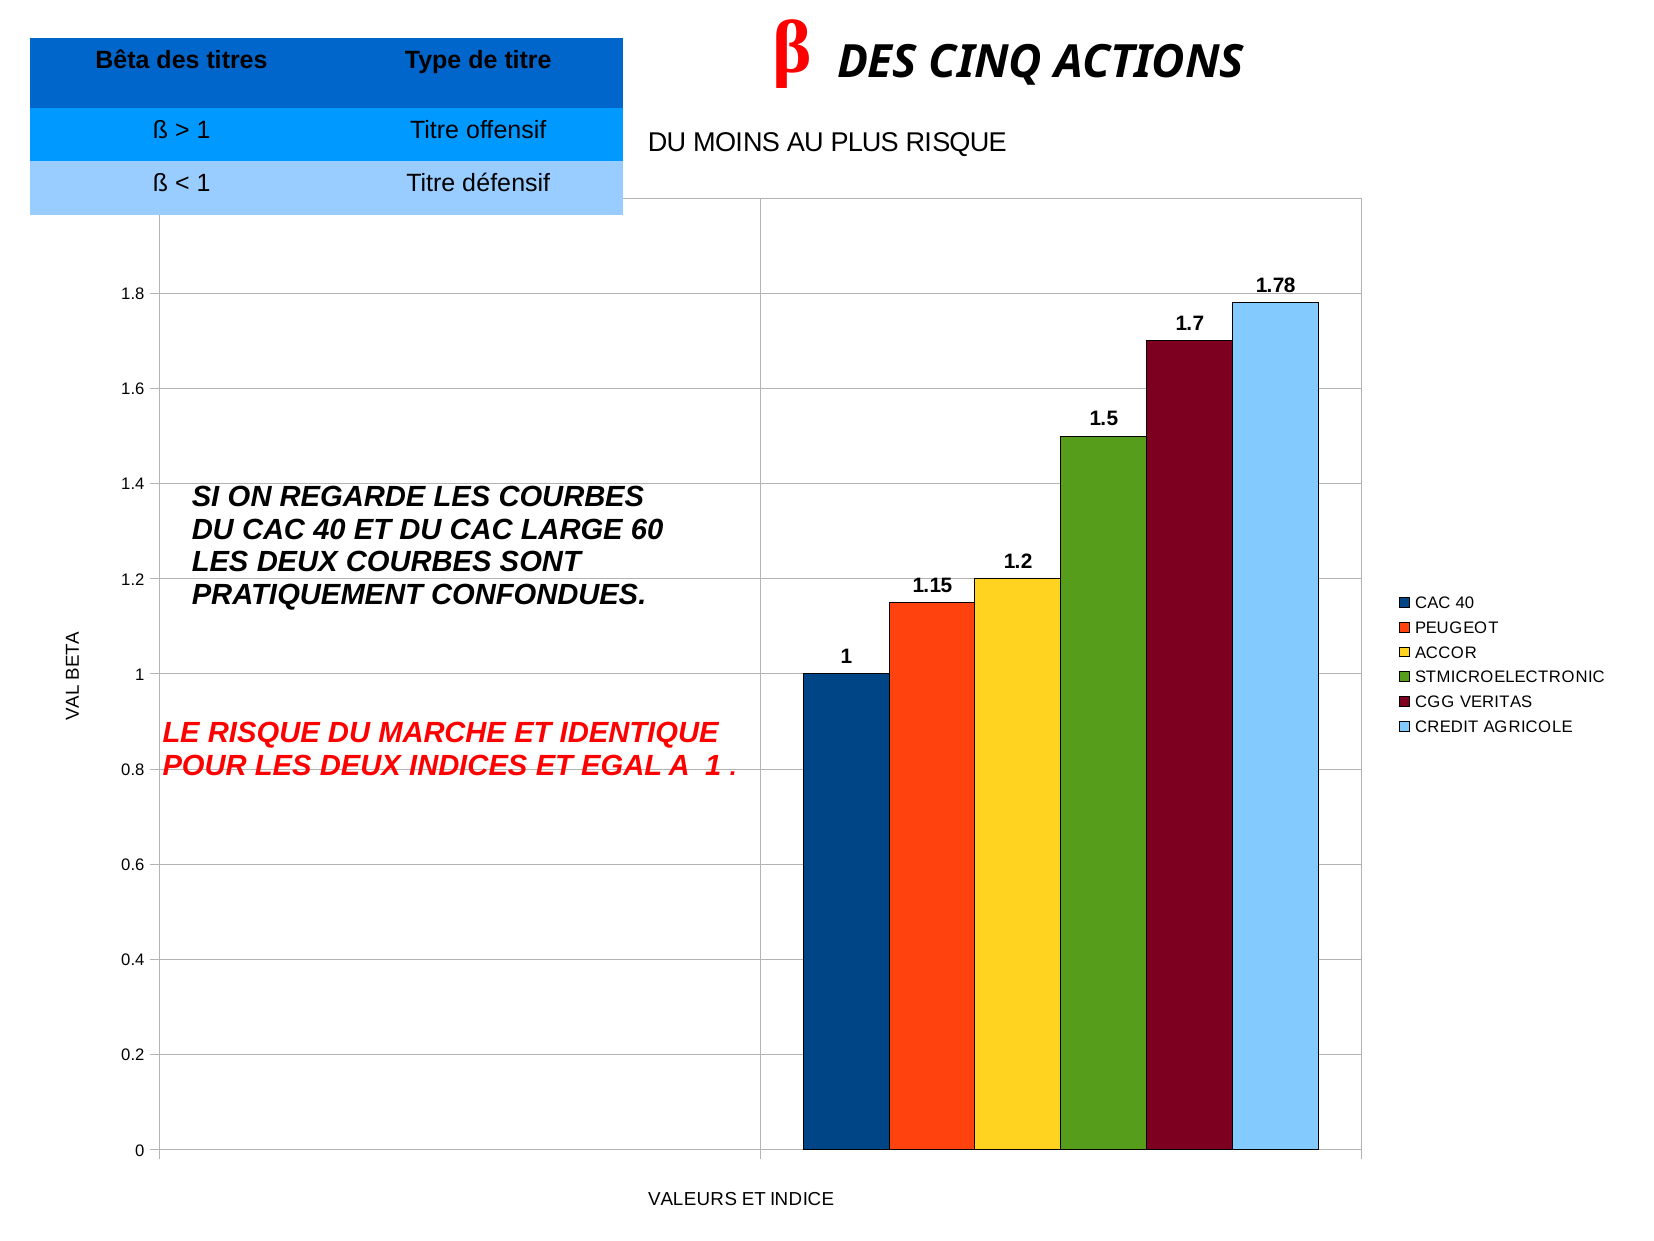

β
DES CINQ ACTIONS
| Bêta des titres | Type de titre |
| --- | --- |
| ß > 1 | Titre offensif |
| ß < 1 | Titre défensif |
### Chart: DU MOINS AU PLUS RISQUE
| Category | CAC 40 | PEUGEOT | ACCOR | STMICROELECTRONIC | CGG VERITAS | CREDIT AGRICOLE |
|---|---|---|---|---|---|---|
| None | None | None | None | None | None | None |
| None | 1.0 | 1.15 | 1.2 | 1.5 | 1.7 | 1.78 |SI ON REGARDE LES COURBES DU CAC 40 ET DU CAC LARGE 60
LES DEUX COURBES SONT PRATIQUEMENT CONFONDUES.
LE RISQUE DU MARCHE ET IDENTIQUE POUR LES DEUX INDICES ET EGAL A 1 .